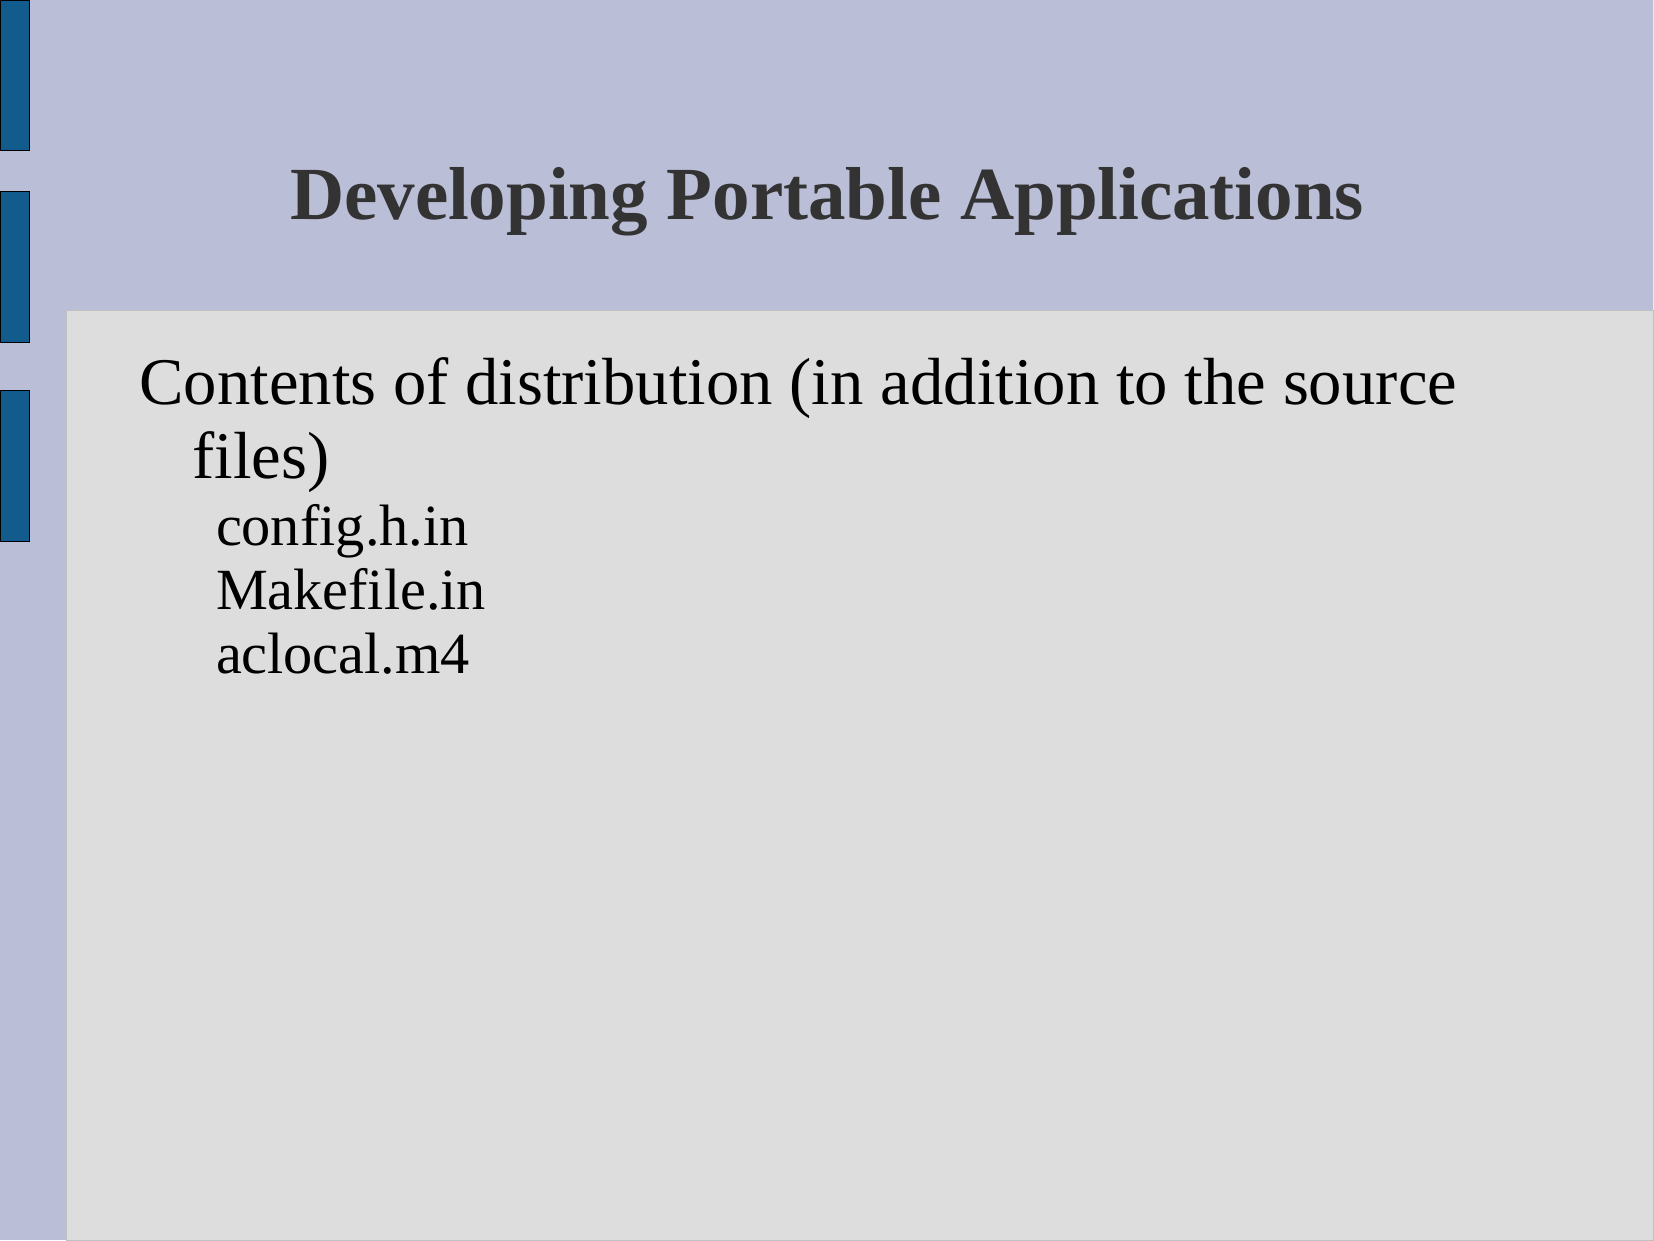

# Developing Portable Applications
Contents of distribution (in addition to the source files)
config.h.in
Makefile.in
aclocal.m4